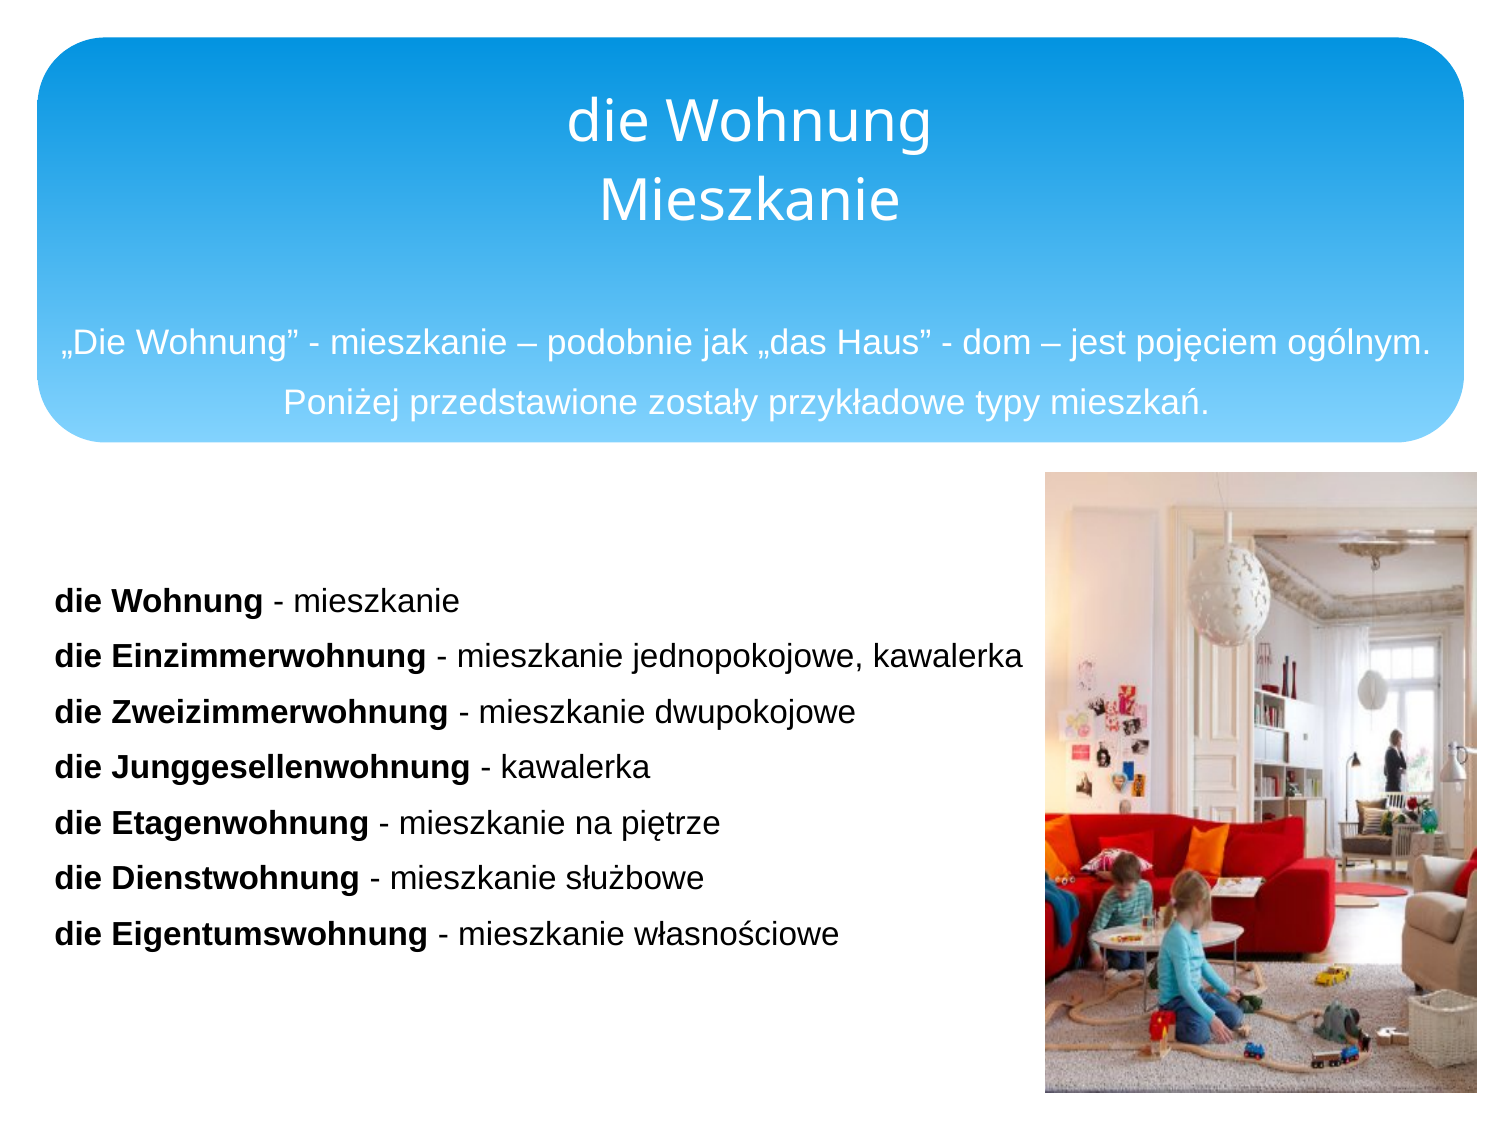

# die Wohnung Mieszkanie
„Die Wohnung” - mieszkanie – podobnie jak „das Haus” - dom – jest pojęciem ogólnym.
Poniżej przedstawione zostały przykładowe typy mieszkań.
die Wohnung - mieszkanie
die Einzimmerwohnung - mieszkanie jednopokojowe, kawalerka
die Zweizimmerwohnung - mieszkanie dwupokojowe
die Junggesellenwohnung - kawalerka
die Etagenwohnung - mieszkanie na piętrze
die Dienstwohnung - mieszkanie służbowe
die Eigentumswohnung - mieszkanie własnościowe